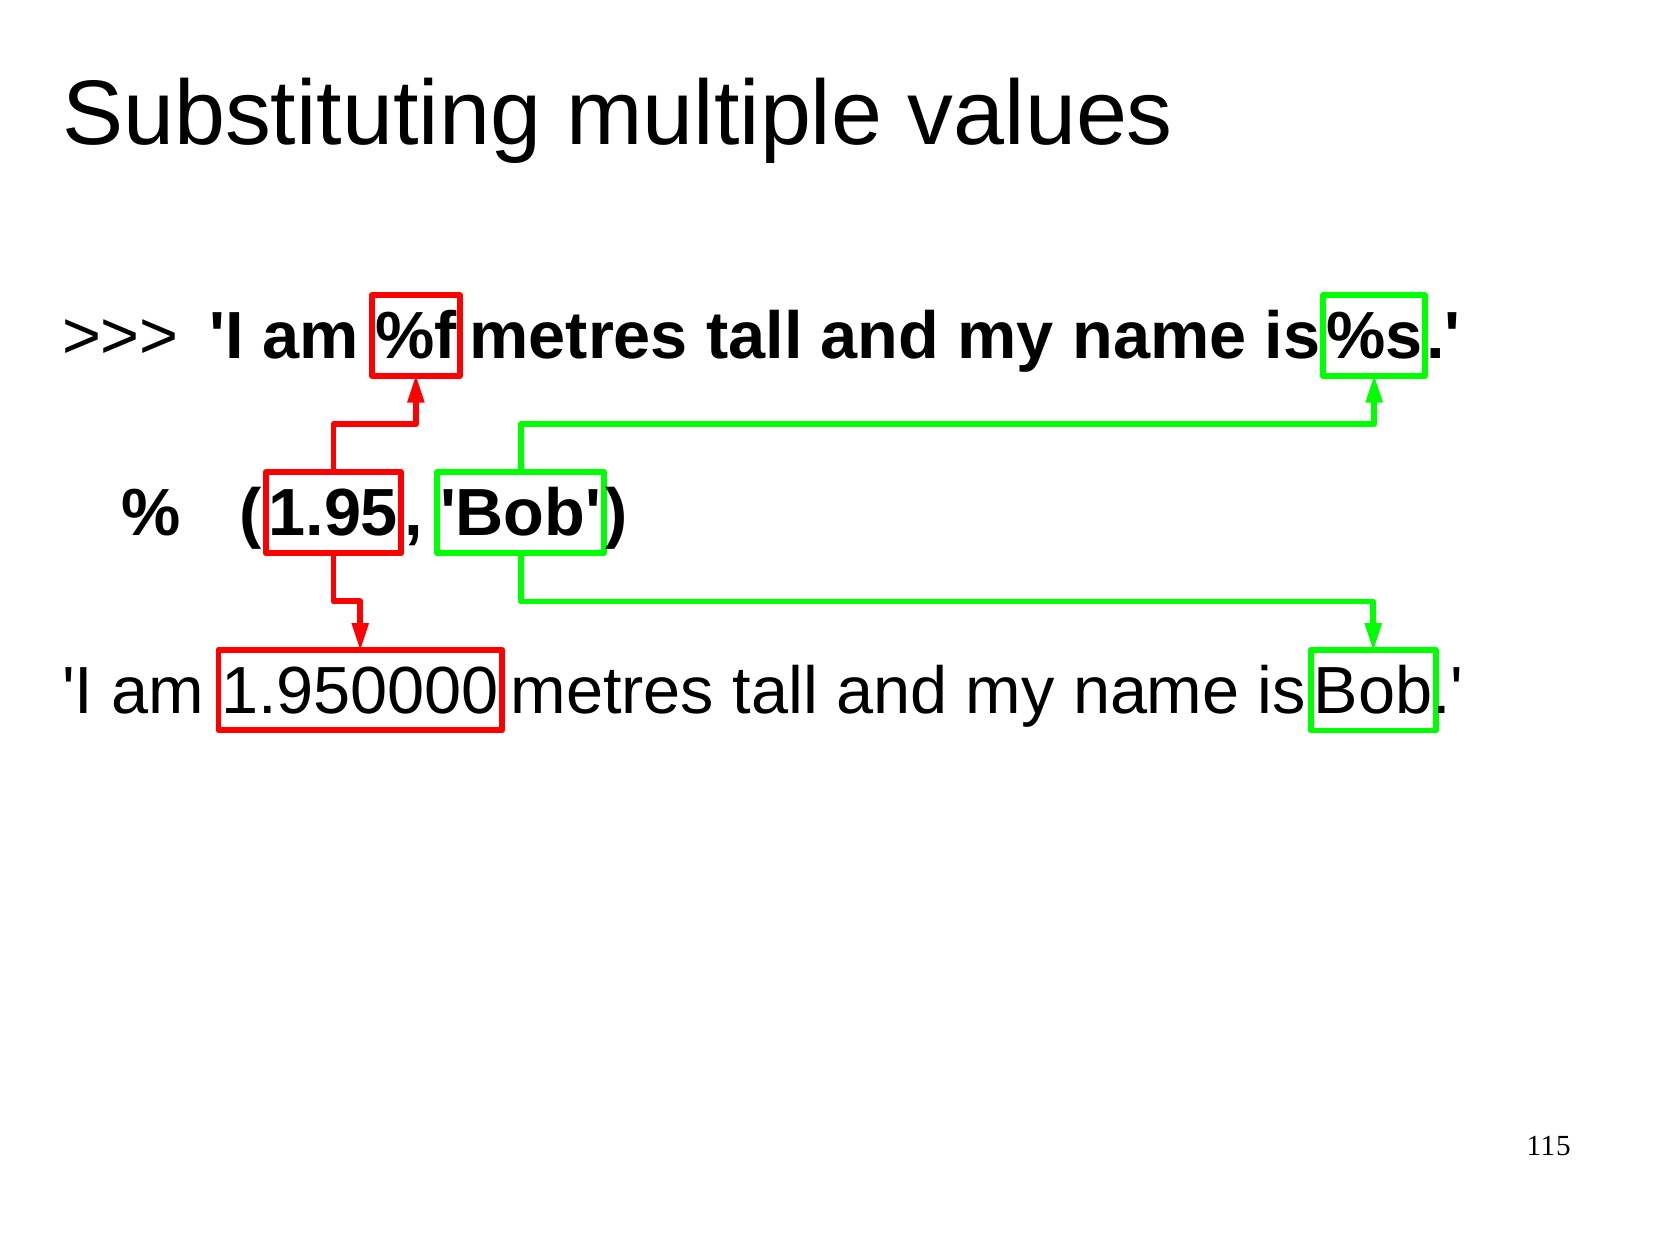

Substituting multiple values
>>>
%f
'I am
metres tall and my name is
%s
.'
%
(
1.95
,
'Bob'
)
'I am
1.950000
metres tall and my name is
Bob
.'
115